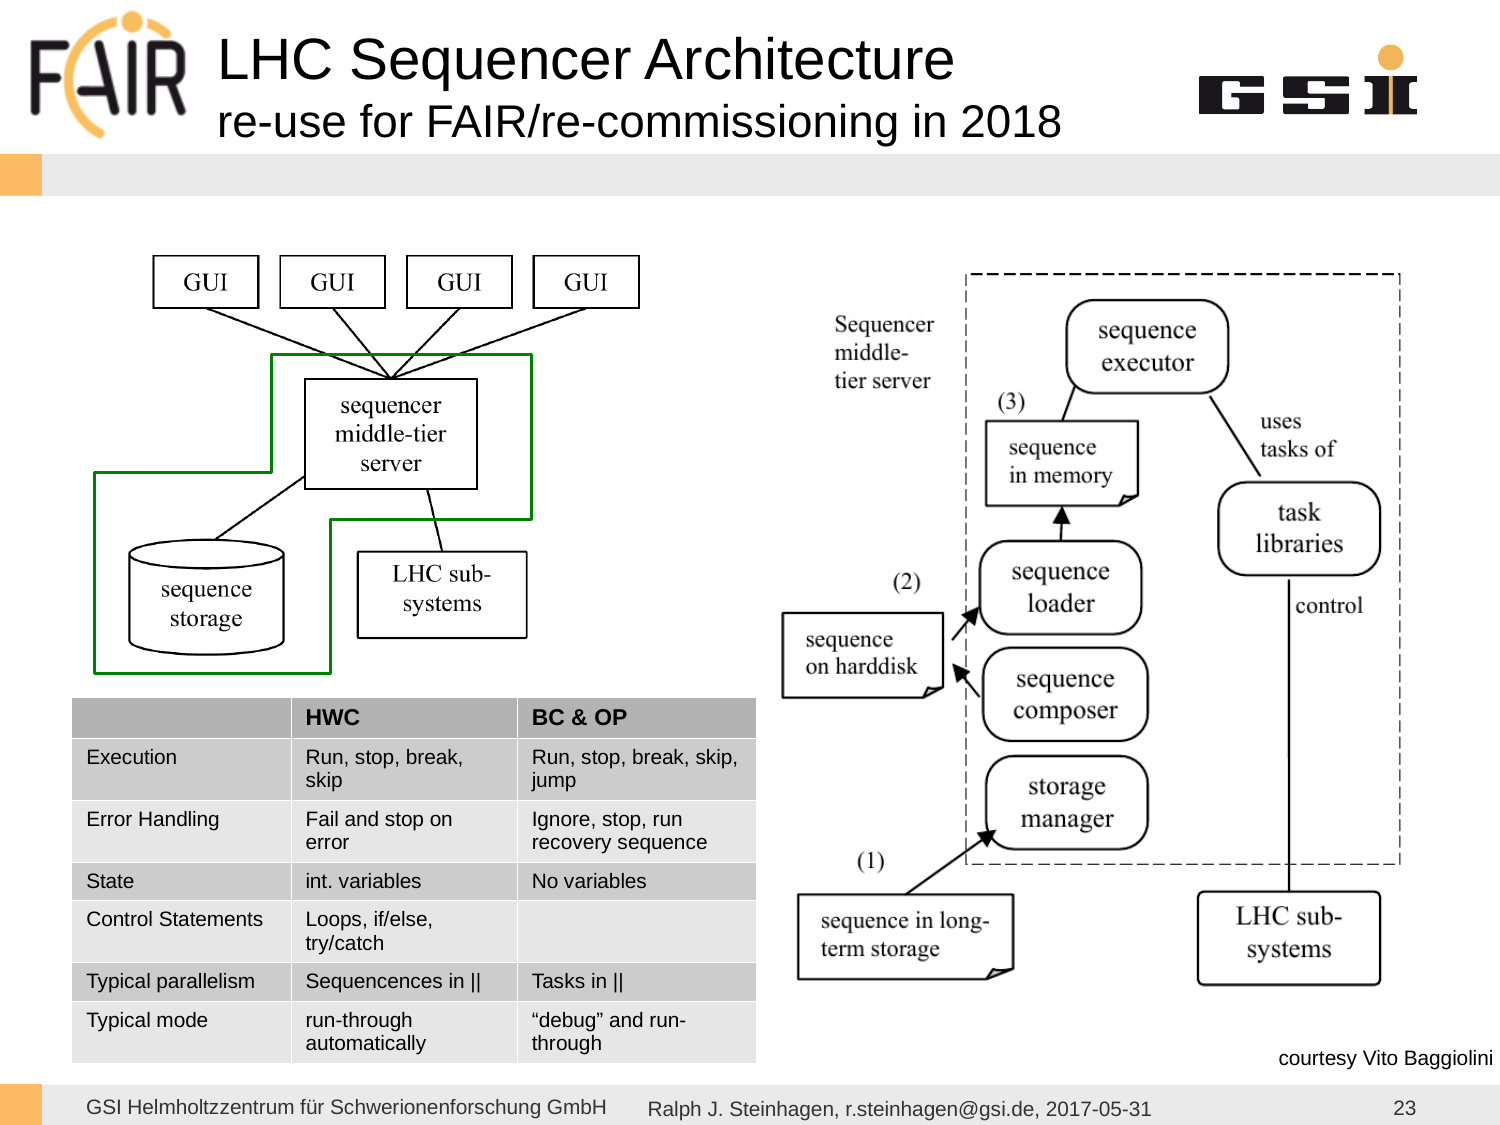

# LHC Sequencer Architecture re-use for FAIR/re-commissioning in 2018
| | HWC | BC & OP |
| --- | --- | --- |
| Execution | Run, stop, break, skip | Run, stop, break, skip, jump |
| Error Handling | Fail and stop on error | Ignore, stop, run recovery sequence |
| State | int. variables | No variables |
| Control Statements | Loops, if/else, try/catch | |
| Typical parallelism | Sequencences in || | Tasks in || |
| Typical mode | run-through automatically | “debug” and run-through |
courtesy Vito Baggiolini